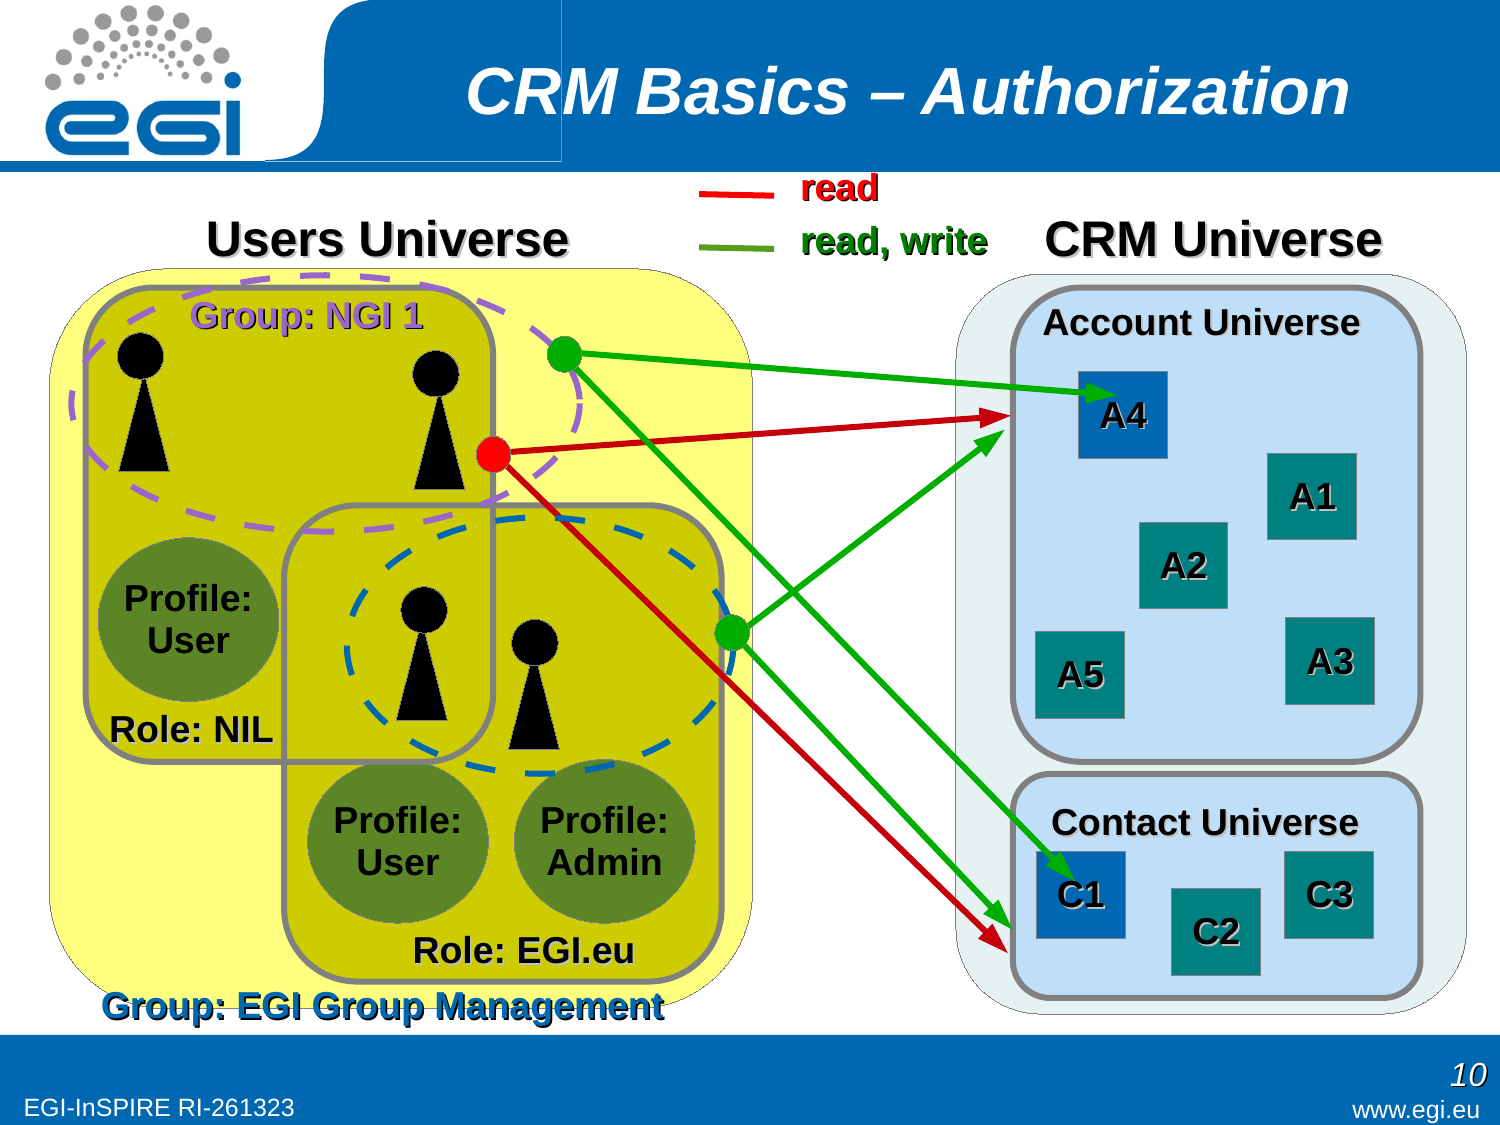

CRM Basics – Authorization
read
Users Universe
CRM Universe
read, write
Group: NGI 1
Account Universe
A4
A1
A2
Profile:
User
A3
A5
Role: NIL
Profile:
User
Profile:
Admin
Contact Universe
A5
C1
C3
C2
Role: EGI.eu
Group: EGI Group Management
10